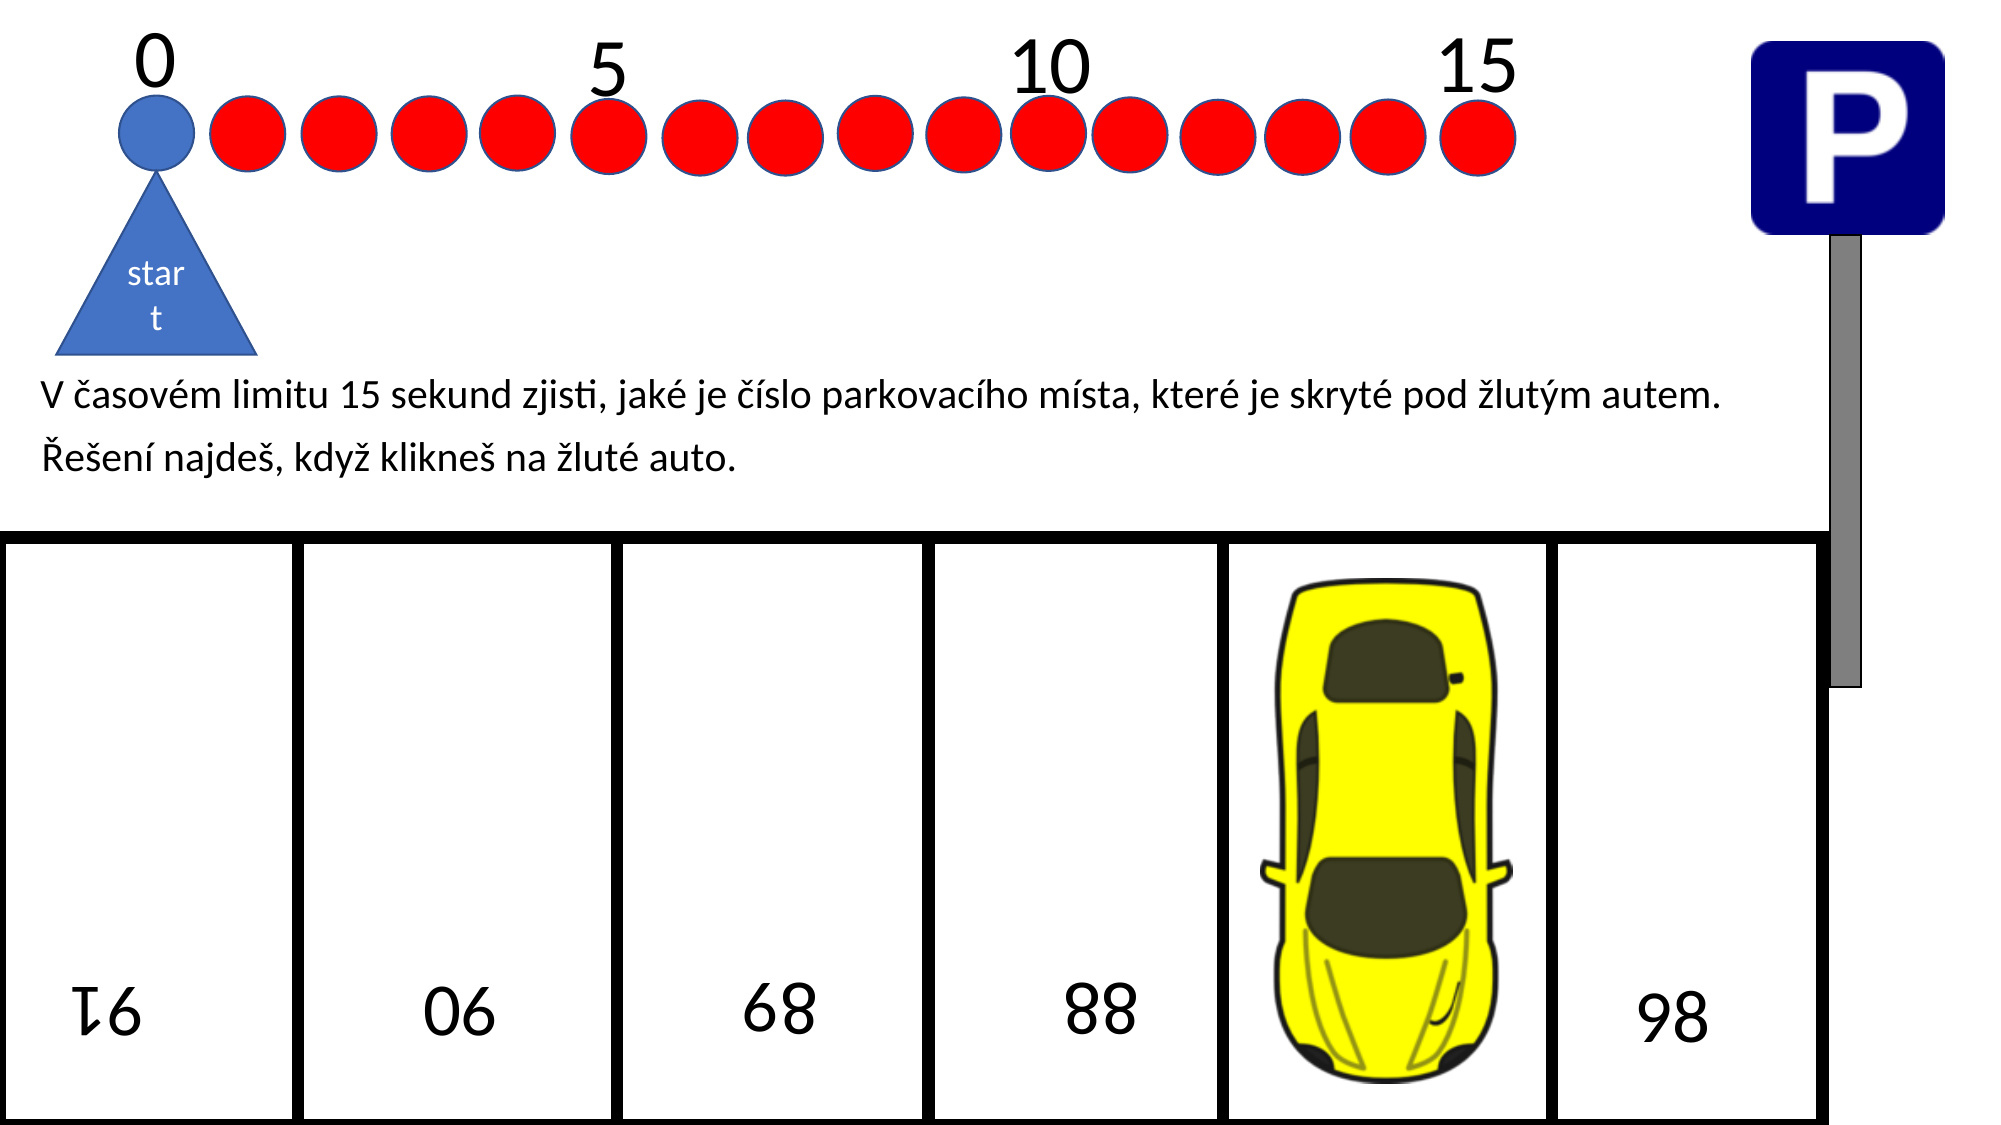

0
15
10
5
start
V časovém limitu 15 sekund zjisti, jaké je číslo parkovacího místa, které je skryté pod žlutým autem.
Řešení najdeš, když klikneš na žluté auto.
98
89
88
91
90
87